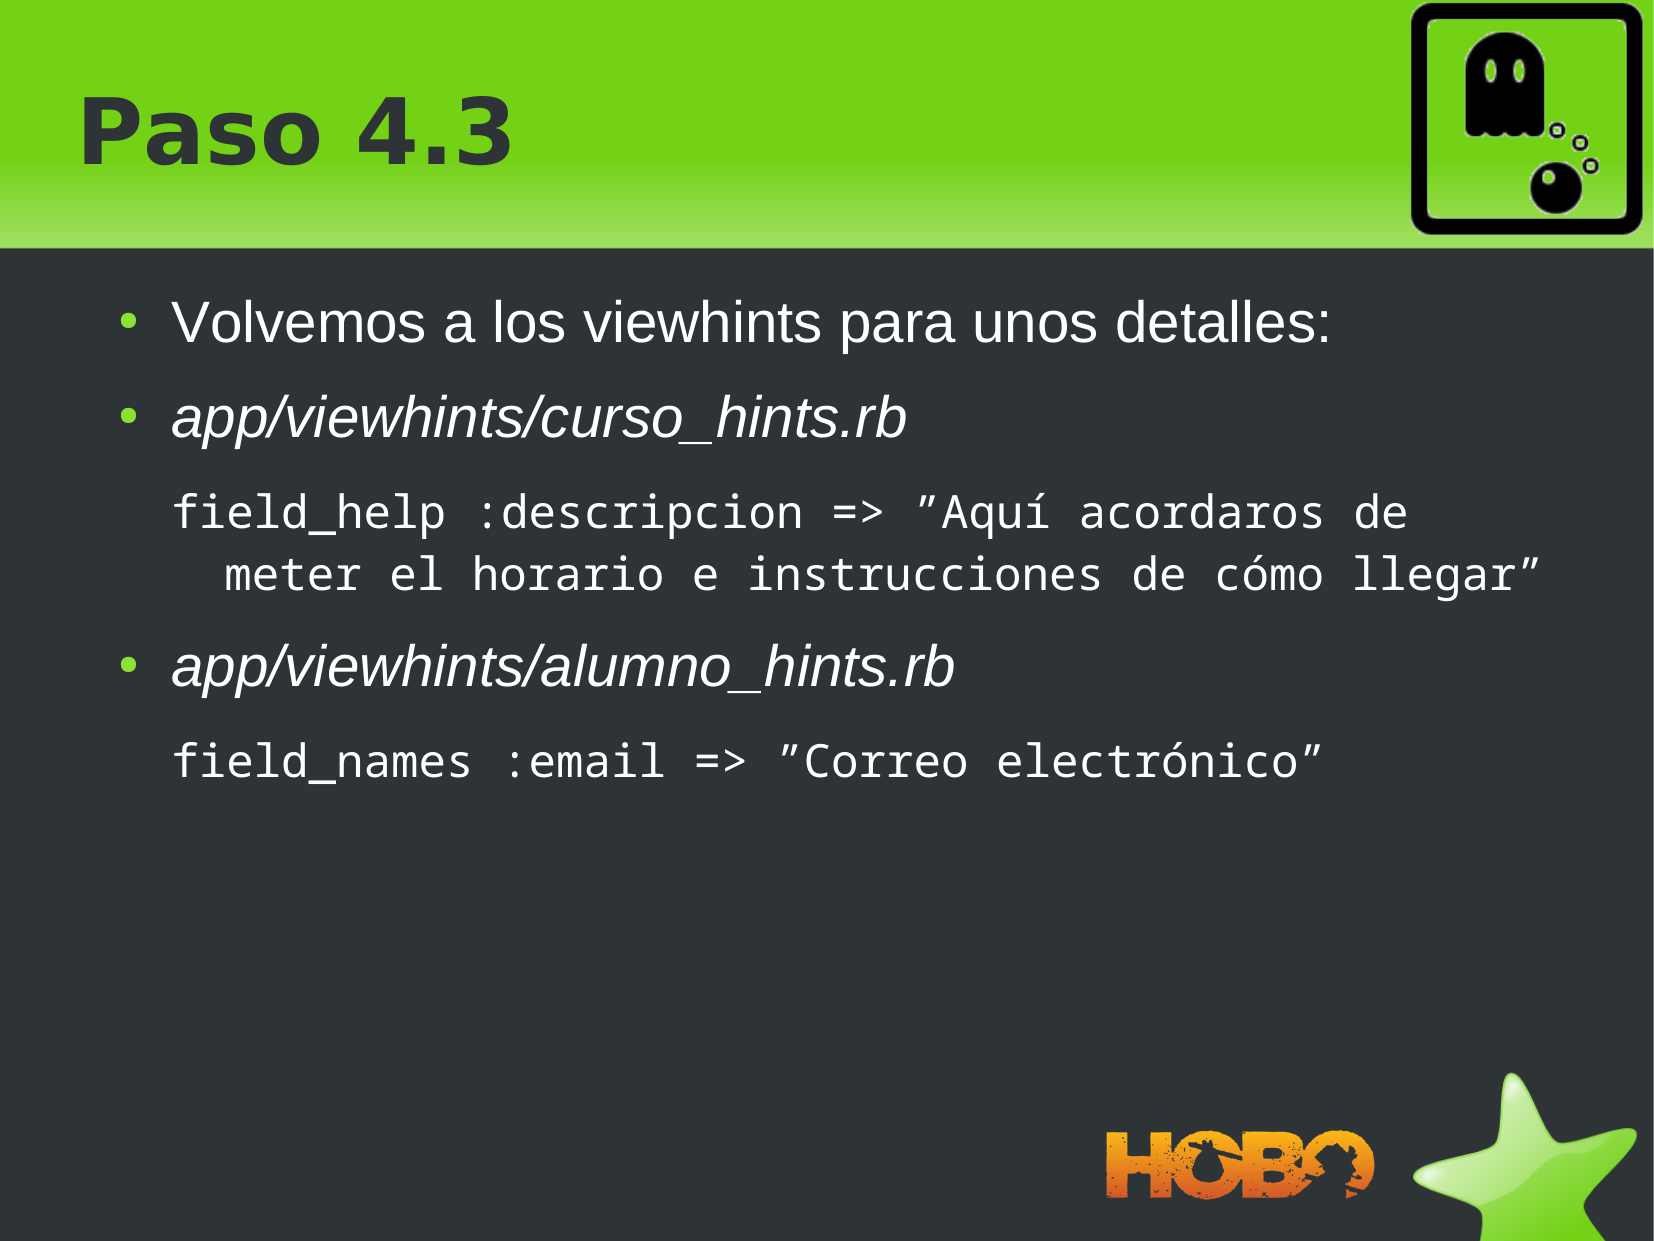

# Paso 4.3
Volvemos a los viewhints para unos detalles:
app/viewhints/curso_hints.rb
field_help :descripcion => ”Aquí acordaros de meter el horario e instrucciones de cómo llegar”
app/viewhints/alumno_hints.rb
field_names :email => ”Correo electrónico”